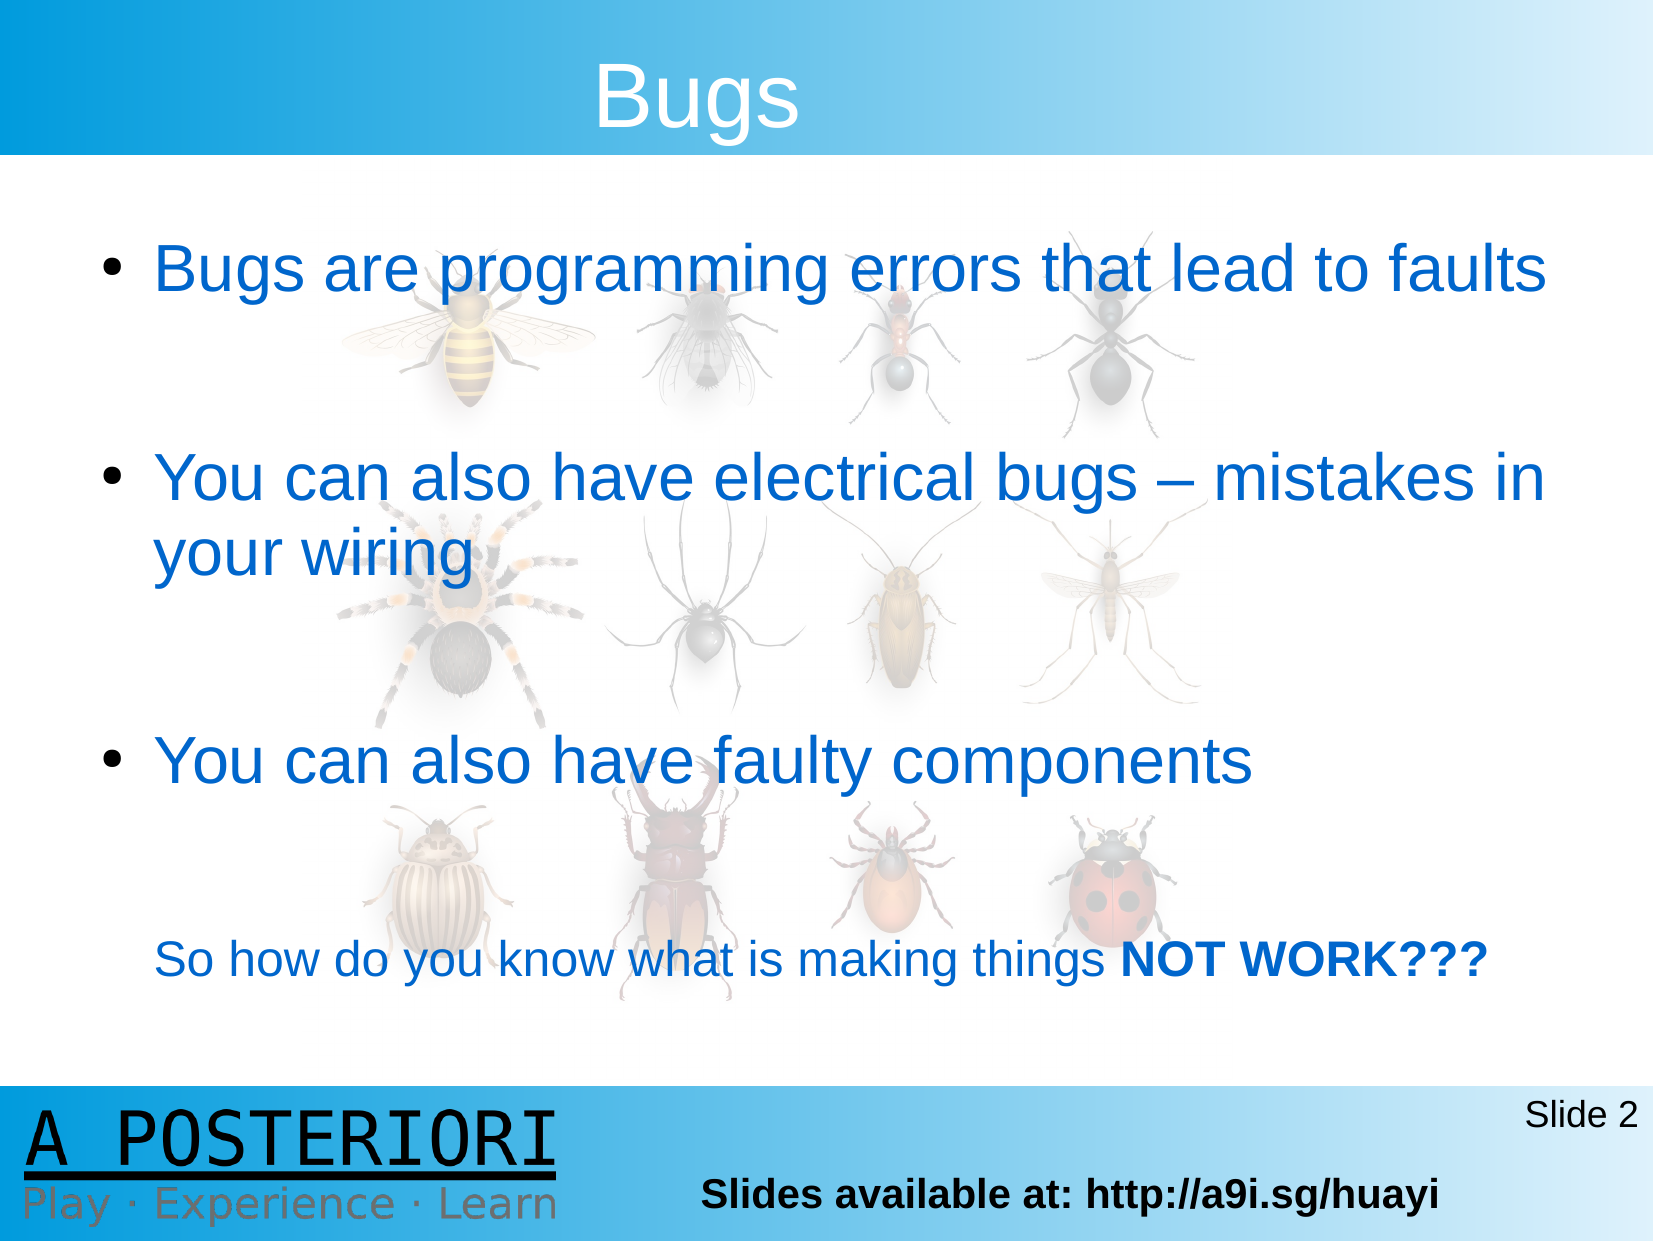

# Bugs
Bugs are programming errors that lead to faults
You can also have electrical bugs – mistakes in your wiring
You can also have faulty components
So how do you know what is making things NOT WORK???